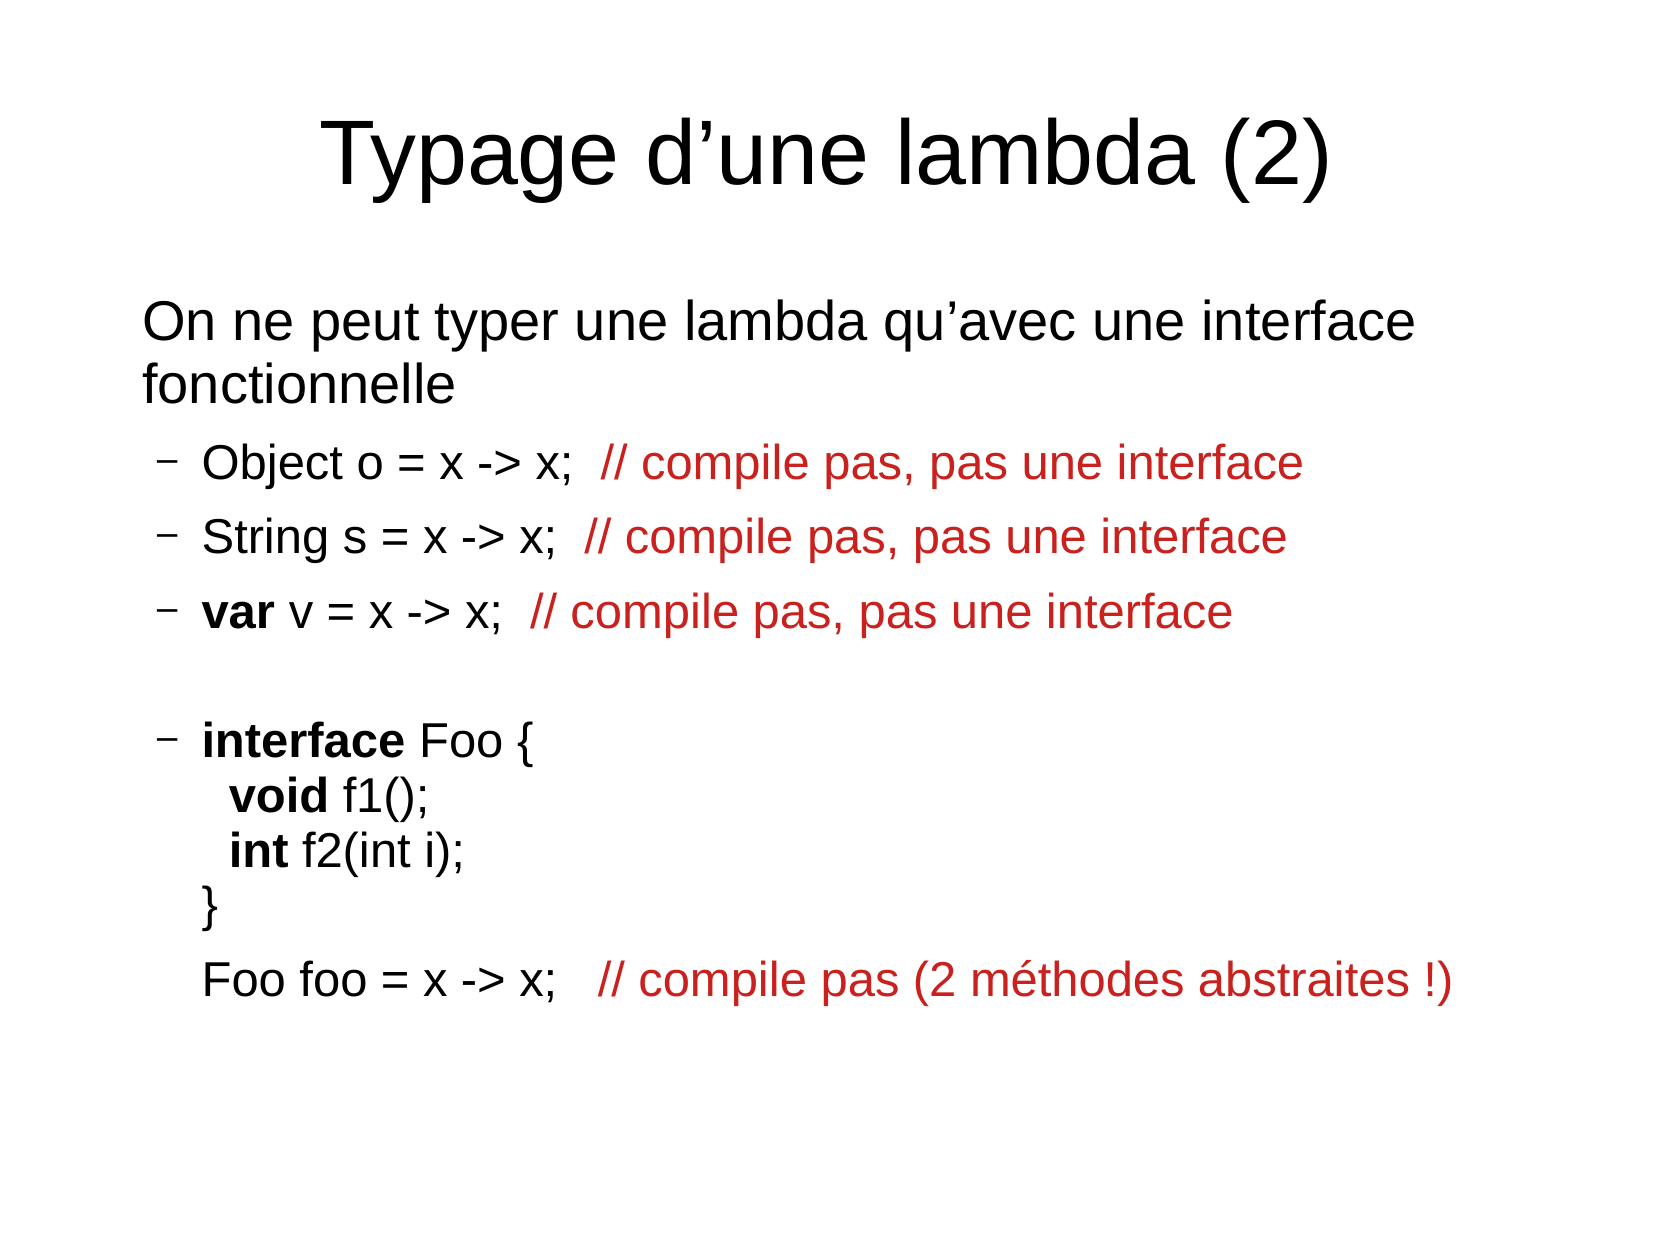

# Typage d’une lambda (2)
On ne peut typer une lambda qu’avec une interface fonctionnelle
Object o = x -> x; // compile pas, pas une interface
String s = x -> x; // compile pas, pas une interface
var v = x -> x; // compile pas, pas une interface
interface Foo {
 void f1();
 int f2(int i);
}
Foo foo = x -> x; // compile pas (2 méthodes abstraites !)